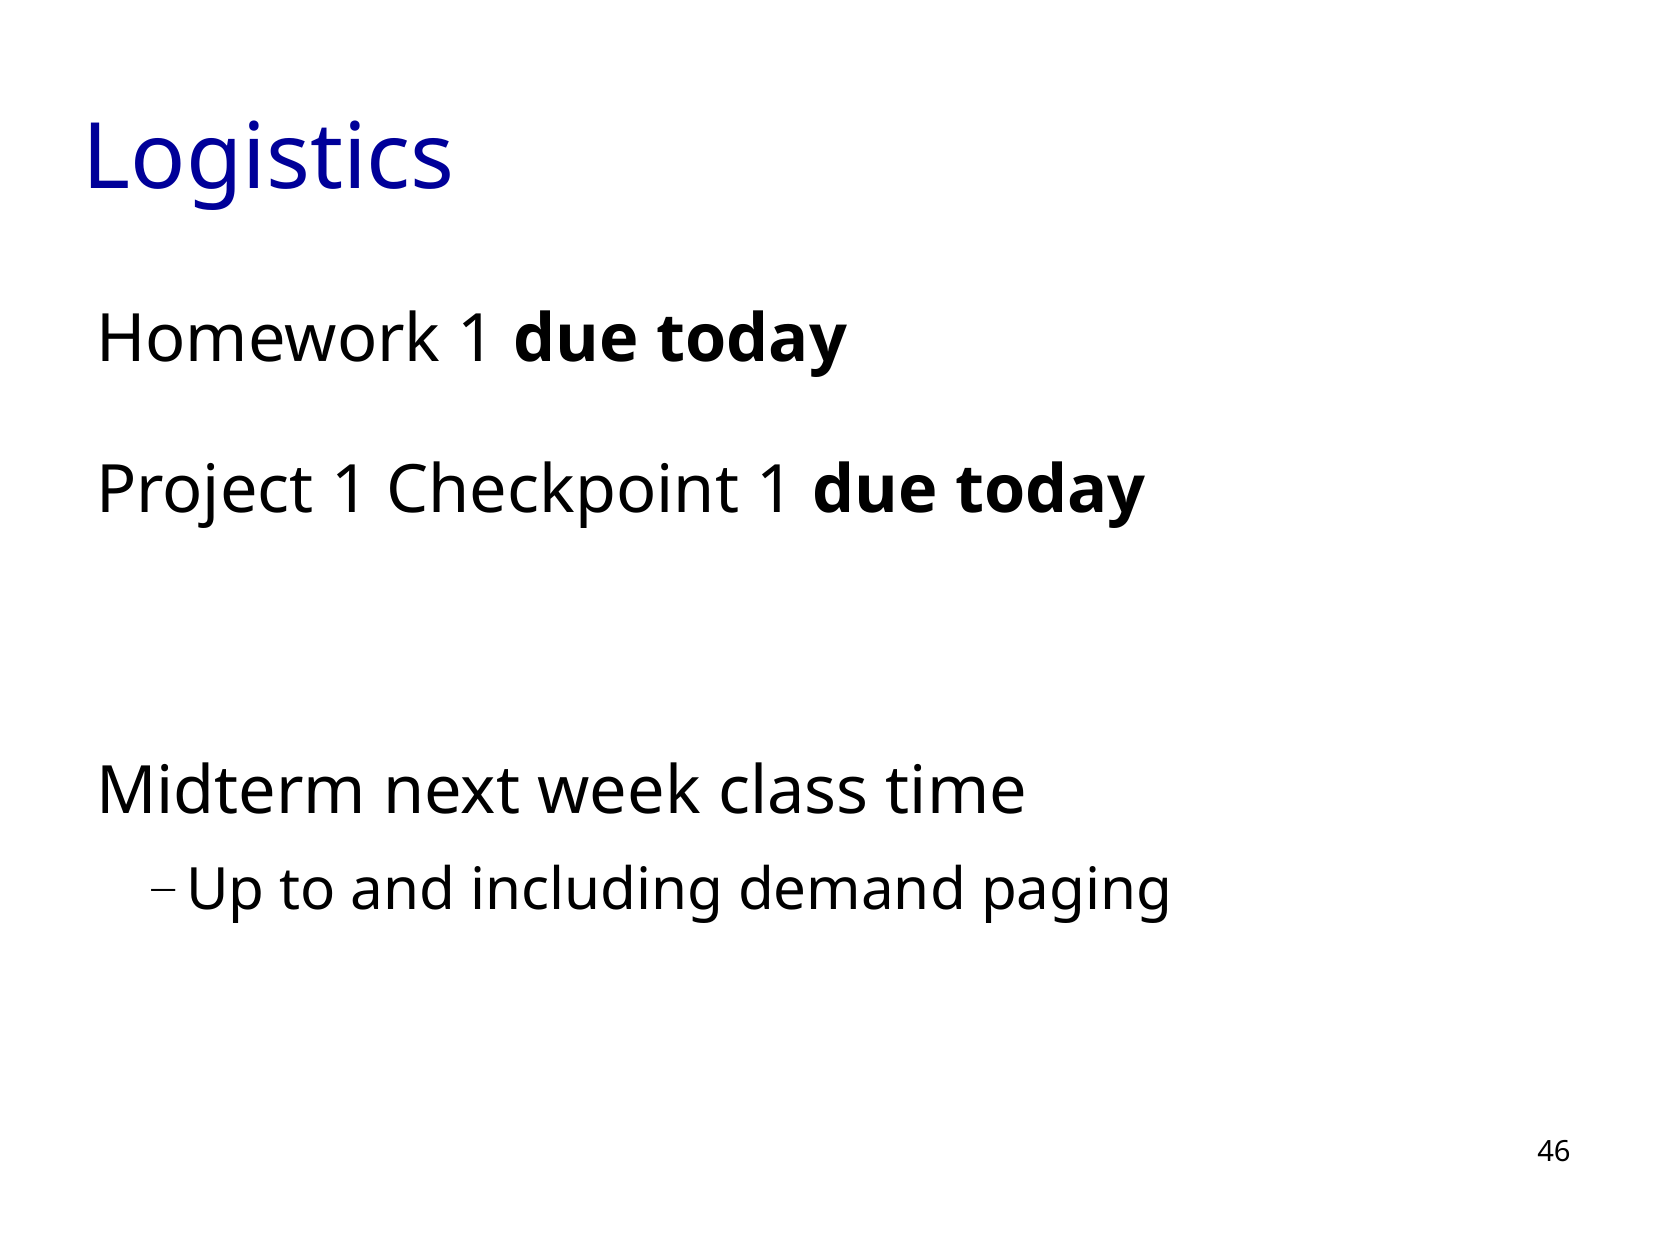

# Logistics
Homework 1 due today
Project 1 Checkpoint 1 due today
Midterm next week class time
Up to and including demand paging
46